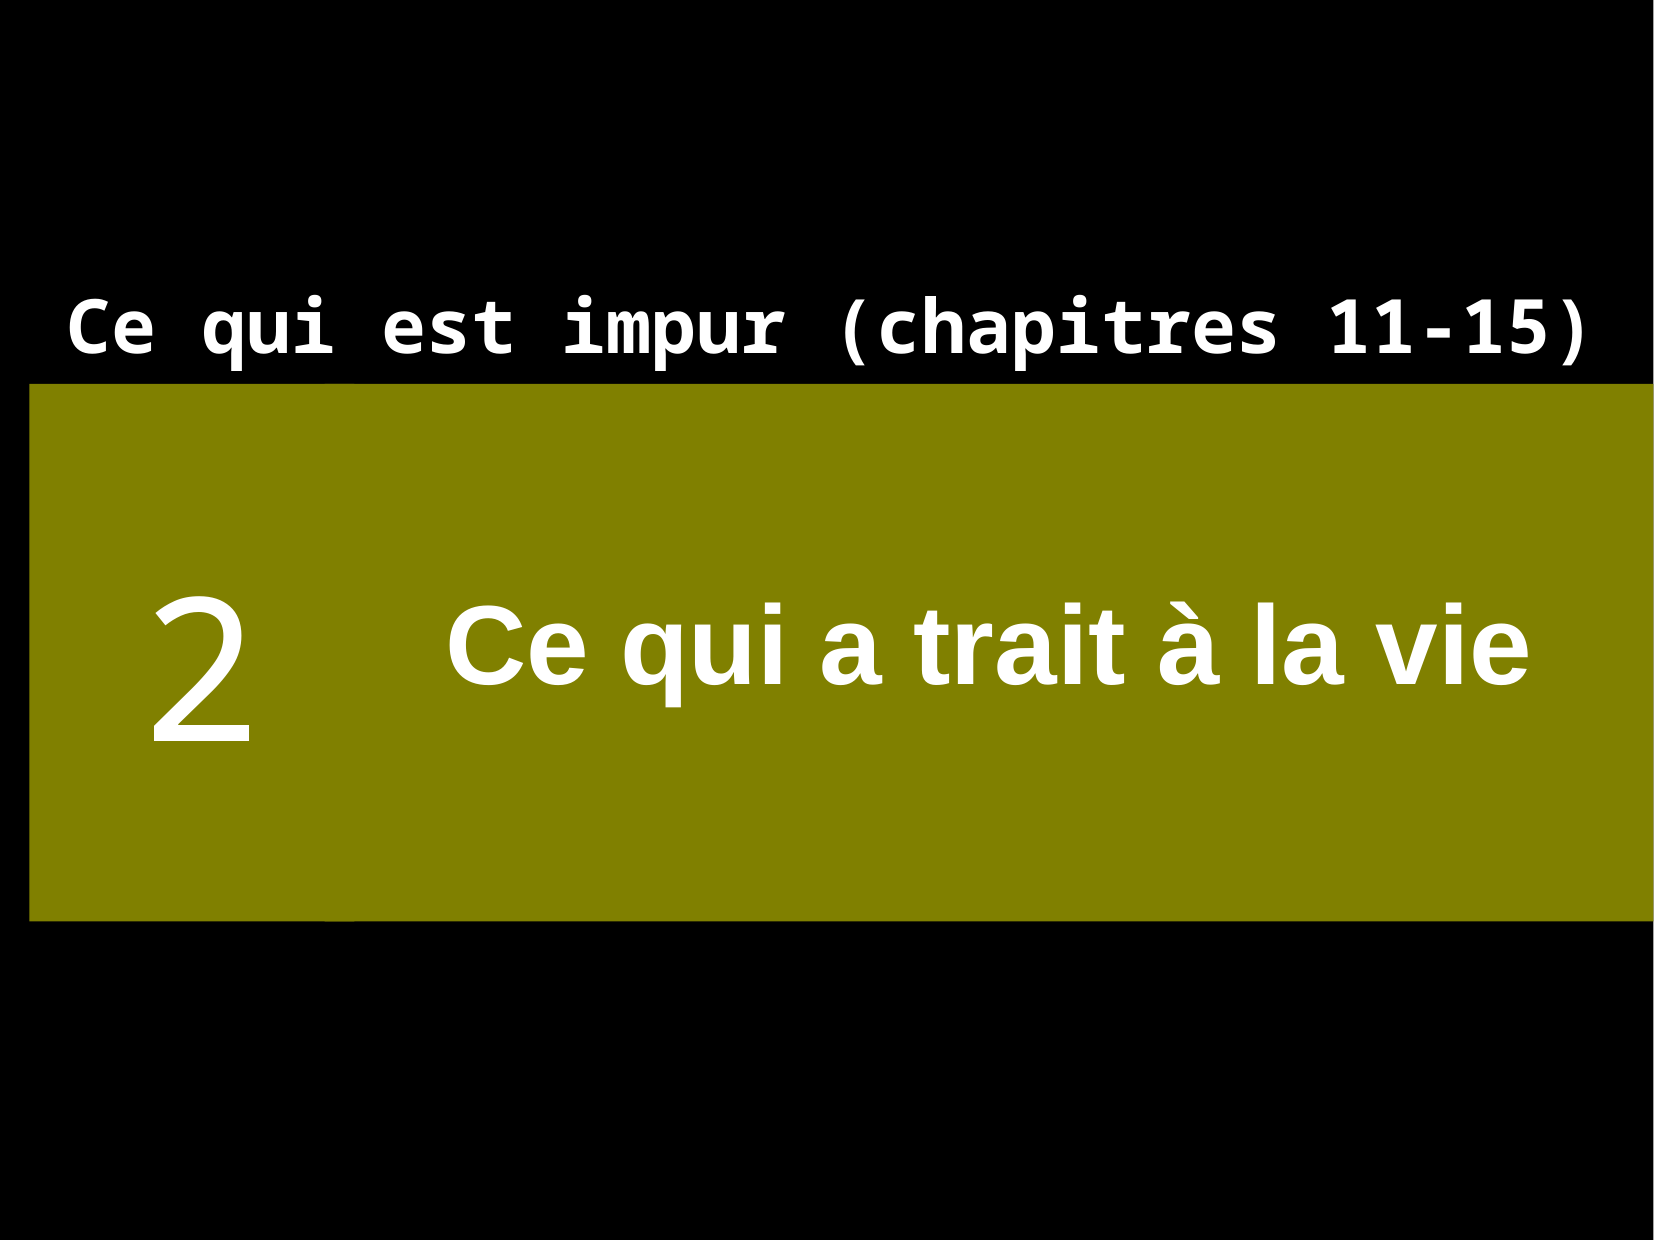

Ce qui est impur (chapitres 11-15)
Ce qui a trait à la vie
2